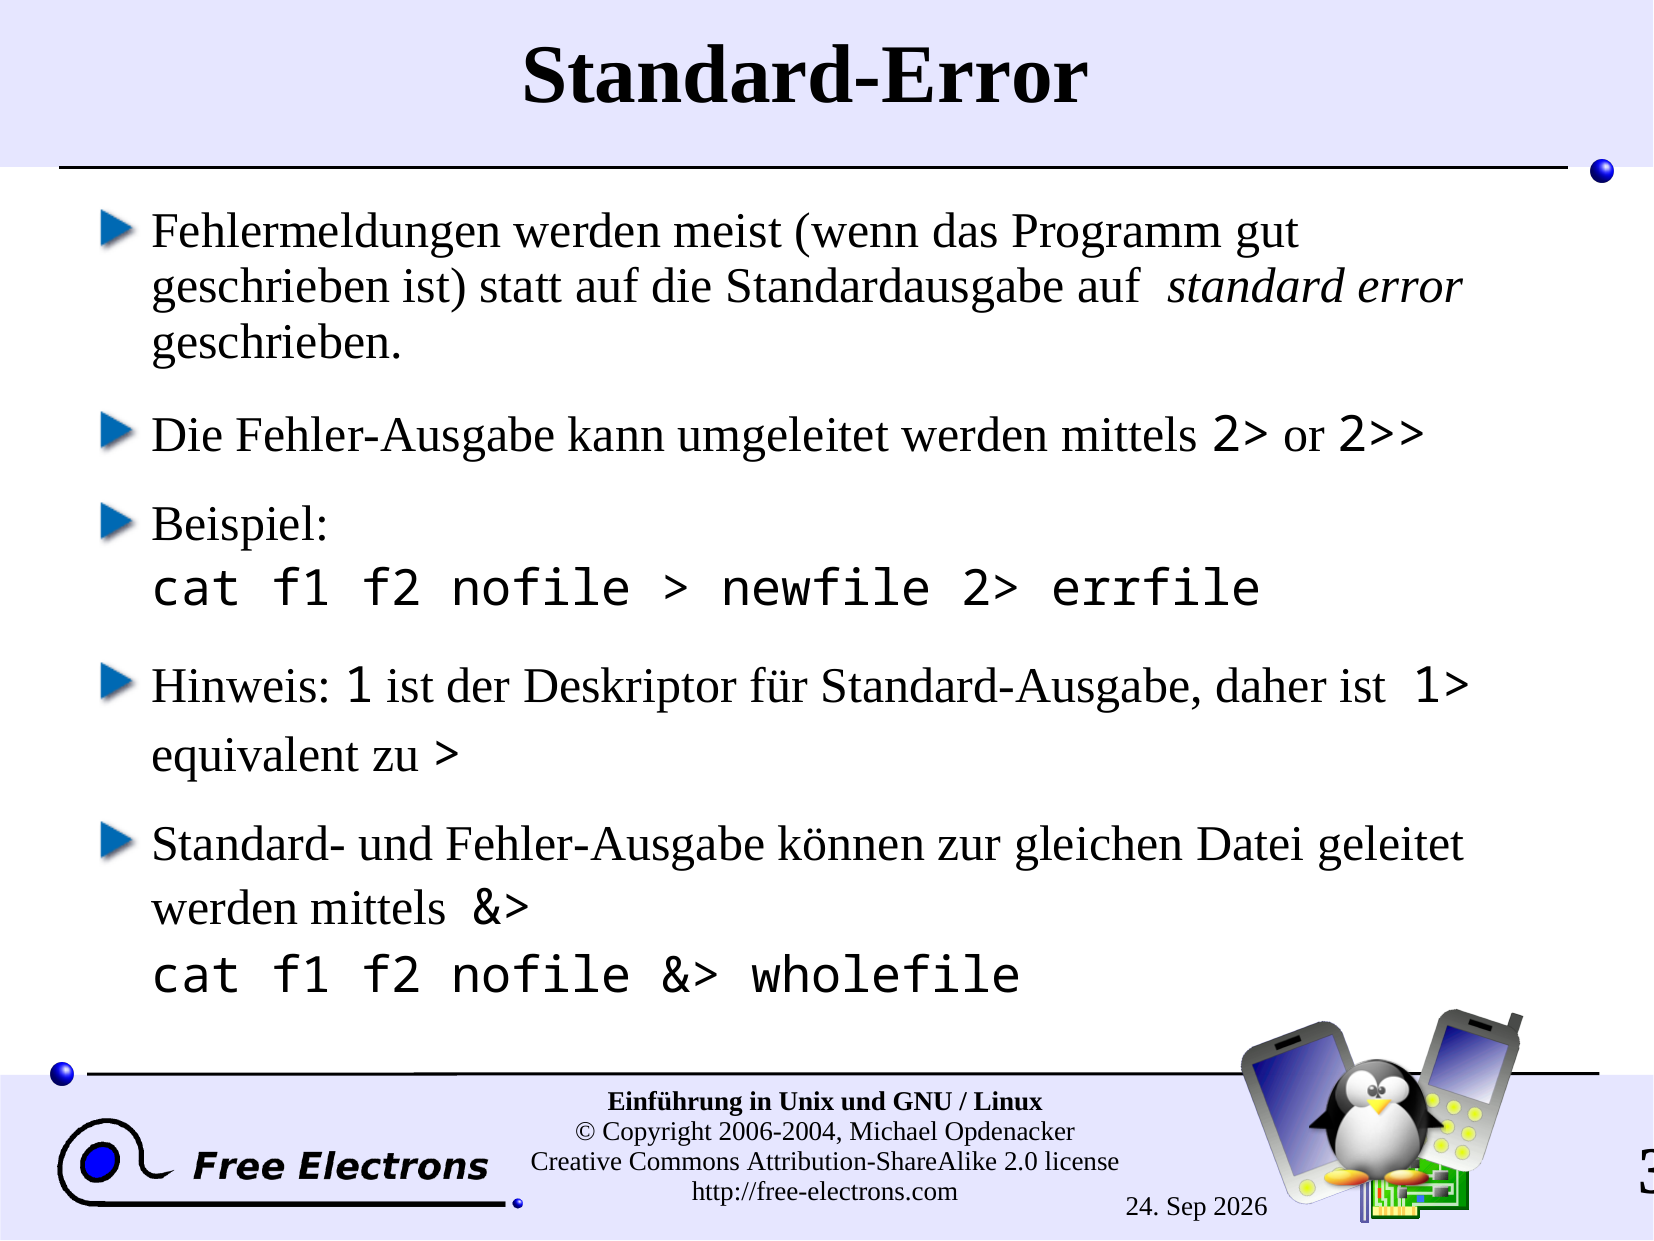

# Standard-Error
Fehlermeldungen werden meist (wenn das Programm gut geschrieben ist) statt auf die Standardausgabe auf standard error geschrieben.
Die Fehler-Ausgabe kann umgeleitet werden mittels 2> or 2>>
Beispiel:
cat f1 f2 nofile > newfile 2> errfile
Hinweis: 1 ist der Deskriptor für Standard-Ausgabe, daher ist 1> equivalent zu >
Standard- und Fehler-Ausgabe können zur gleichen Datei geleitet werden mittels &>
cat f1 f2 nofile &> wholefile